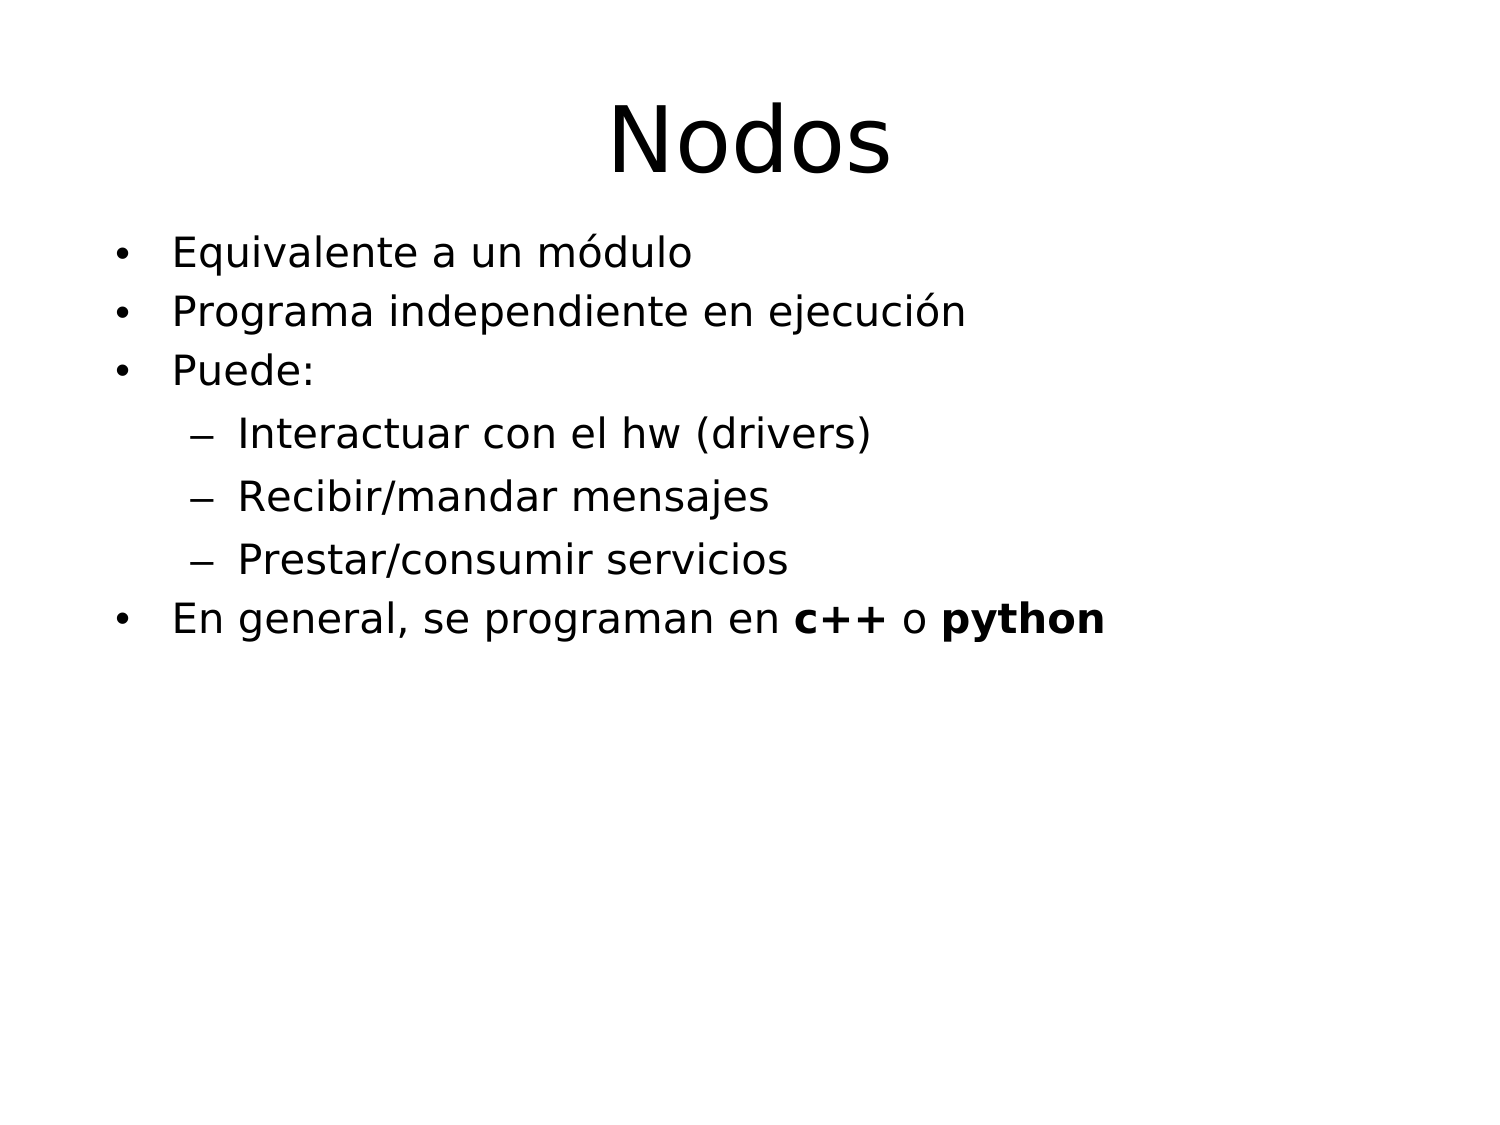

# Nodos
Equivalente a un módulo
Programa independiente en ejecución
Puede:
Interactuar con el hw (drivers)
Recibir/mandar mensajes
Prestar/consumir servicios
En general, se programan en c++ o python